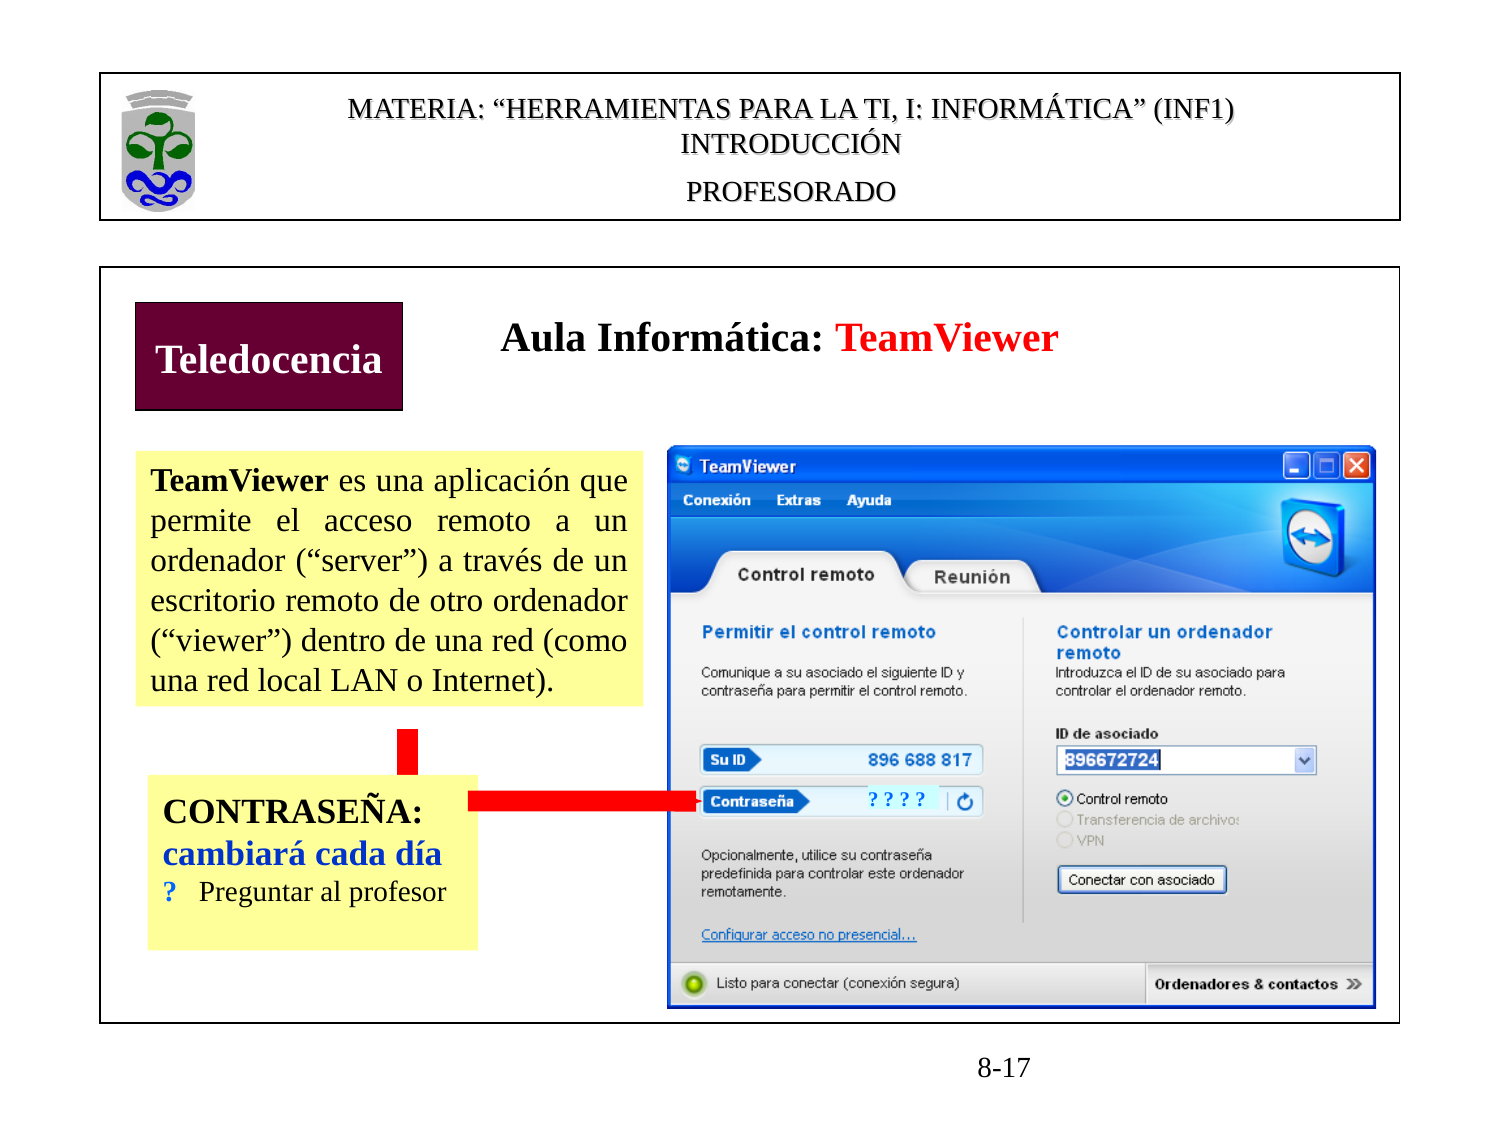

MATERIA: “HERRAMIENTAS PARA LA TI, I: INFORMÁTICA” (INF1)
INTRODUCCIÓN
PROFESORADO
PROFESORADO
Teledocencia
Aula Informática: TeamViewer
TeamViewer es una aplicación que permite el acceso remoto a un ordenador (“server”) a través de un escritorio remoto de otro ordenador (“viewer”) dentro de una red (como una red local LAN o Internet).
CONTRASEÑA:
cambiará cada día
? Preguntar al profesor
? ? ? ?